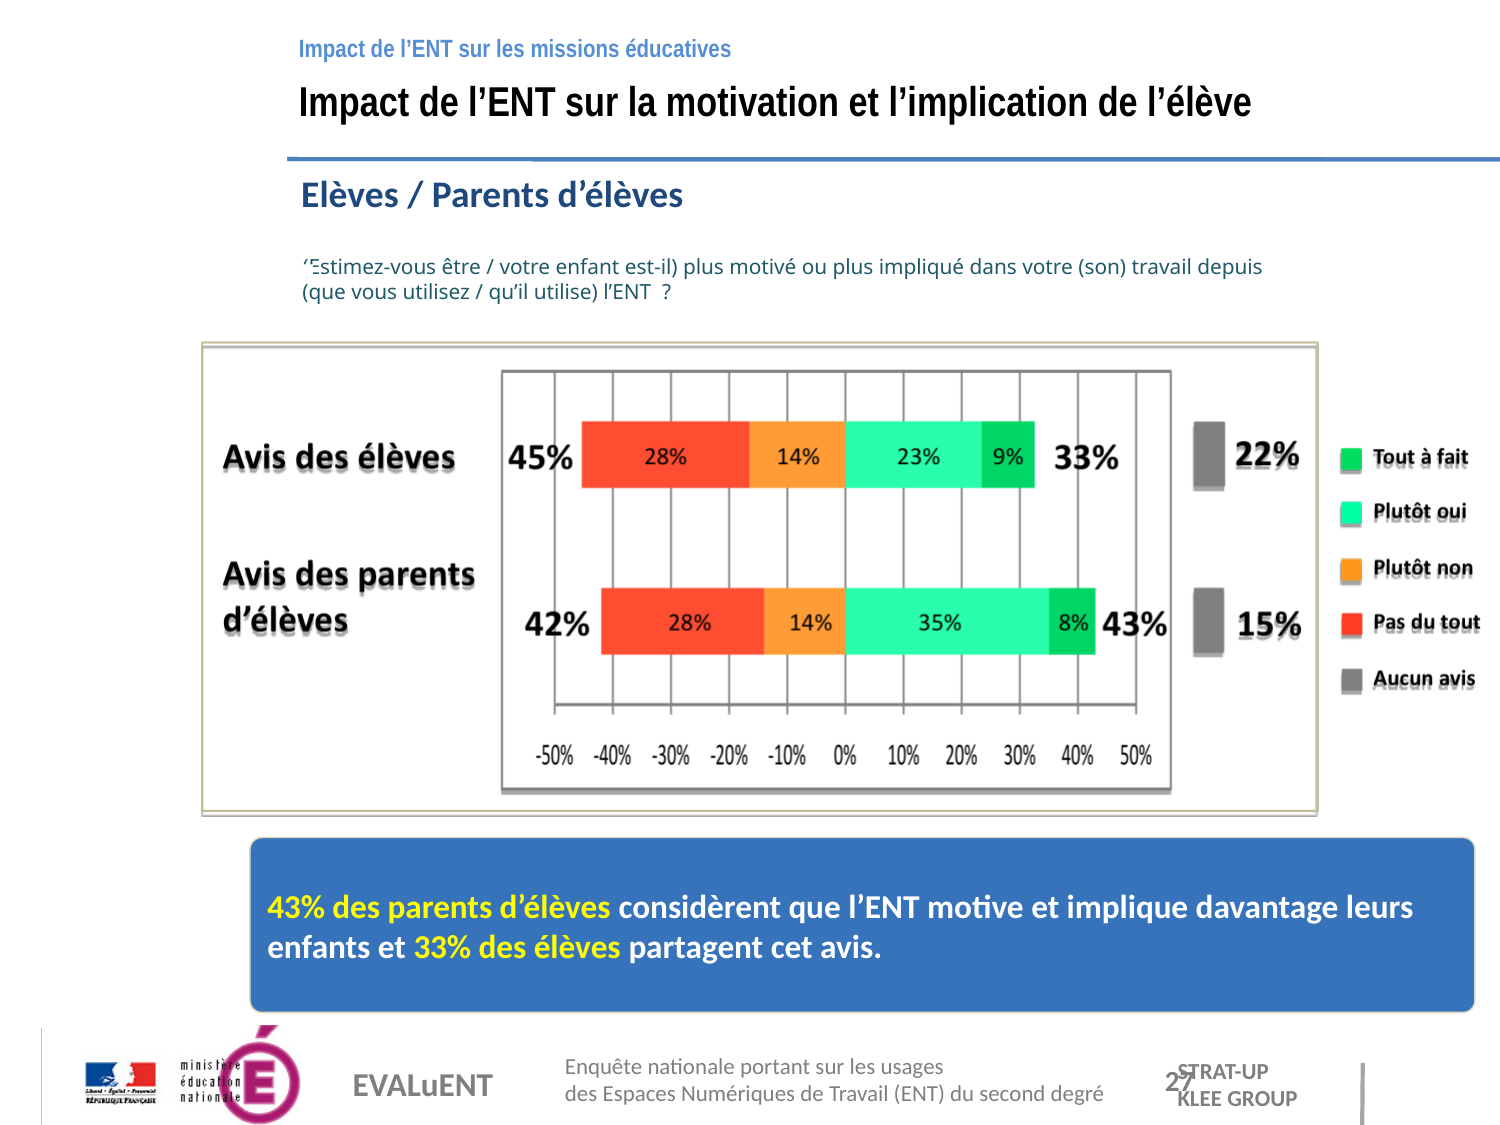

Impact de l’ENT sur les missions éducatives
Impact de l’ENT sur la motivation et l’implication de l’élève
Elèves / Parents d’élèves
(Estimez-vous être / votre enfant est-il) plus motivé ou plus impliqué dans votre (son) travail depuis
(que vous utilisez / qu’il utilise) l’ENT ?
43% des parents d’élèves considèrent que l’ENT motive et implique davantage leurs enfants et 33% des élèves partagent cet avis.